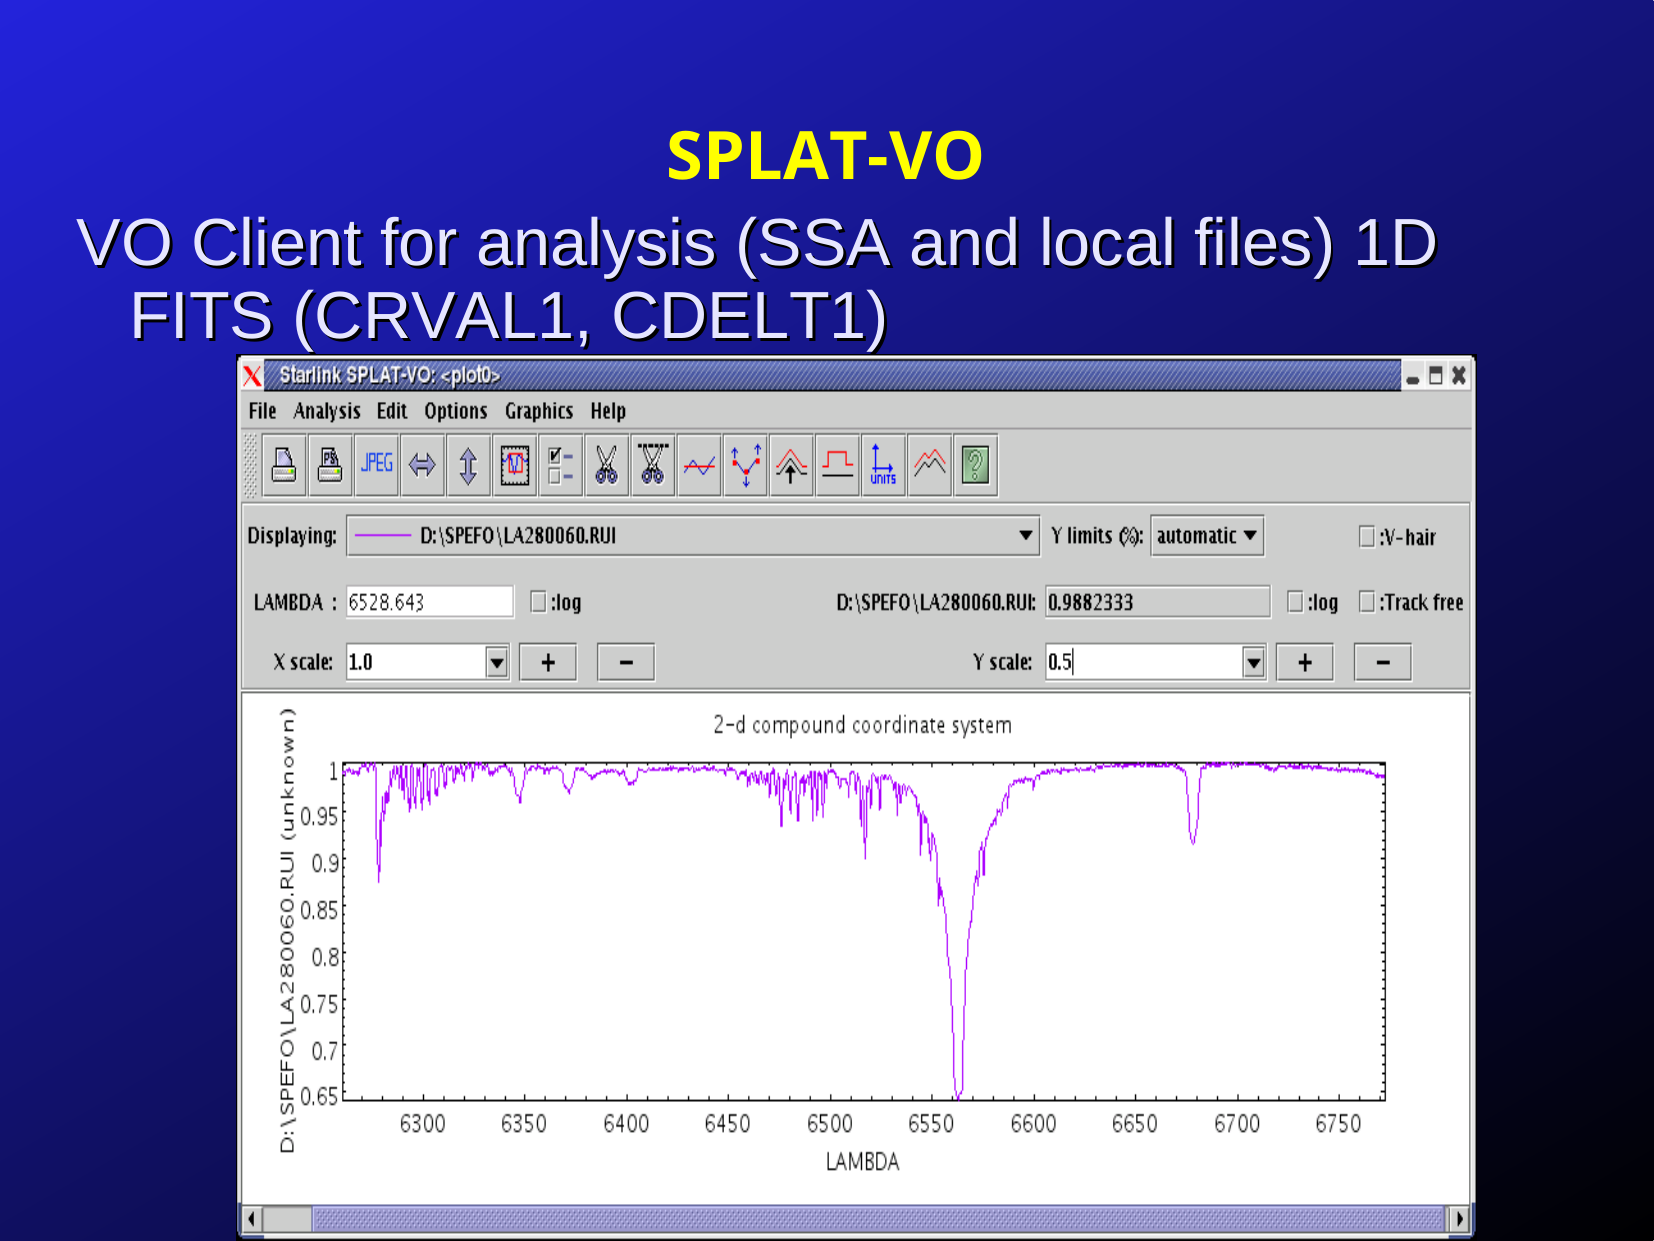

SPLAT-VO
VO Client for analysis (SSA and local files) 1D FITS (CRVAL1, CDELT1)